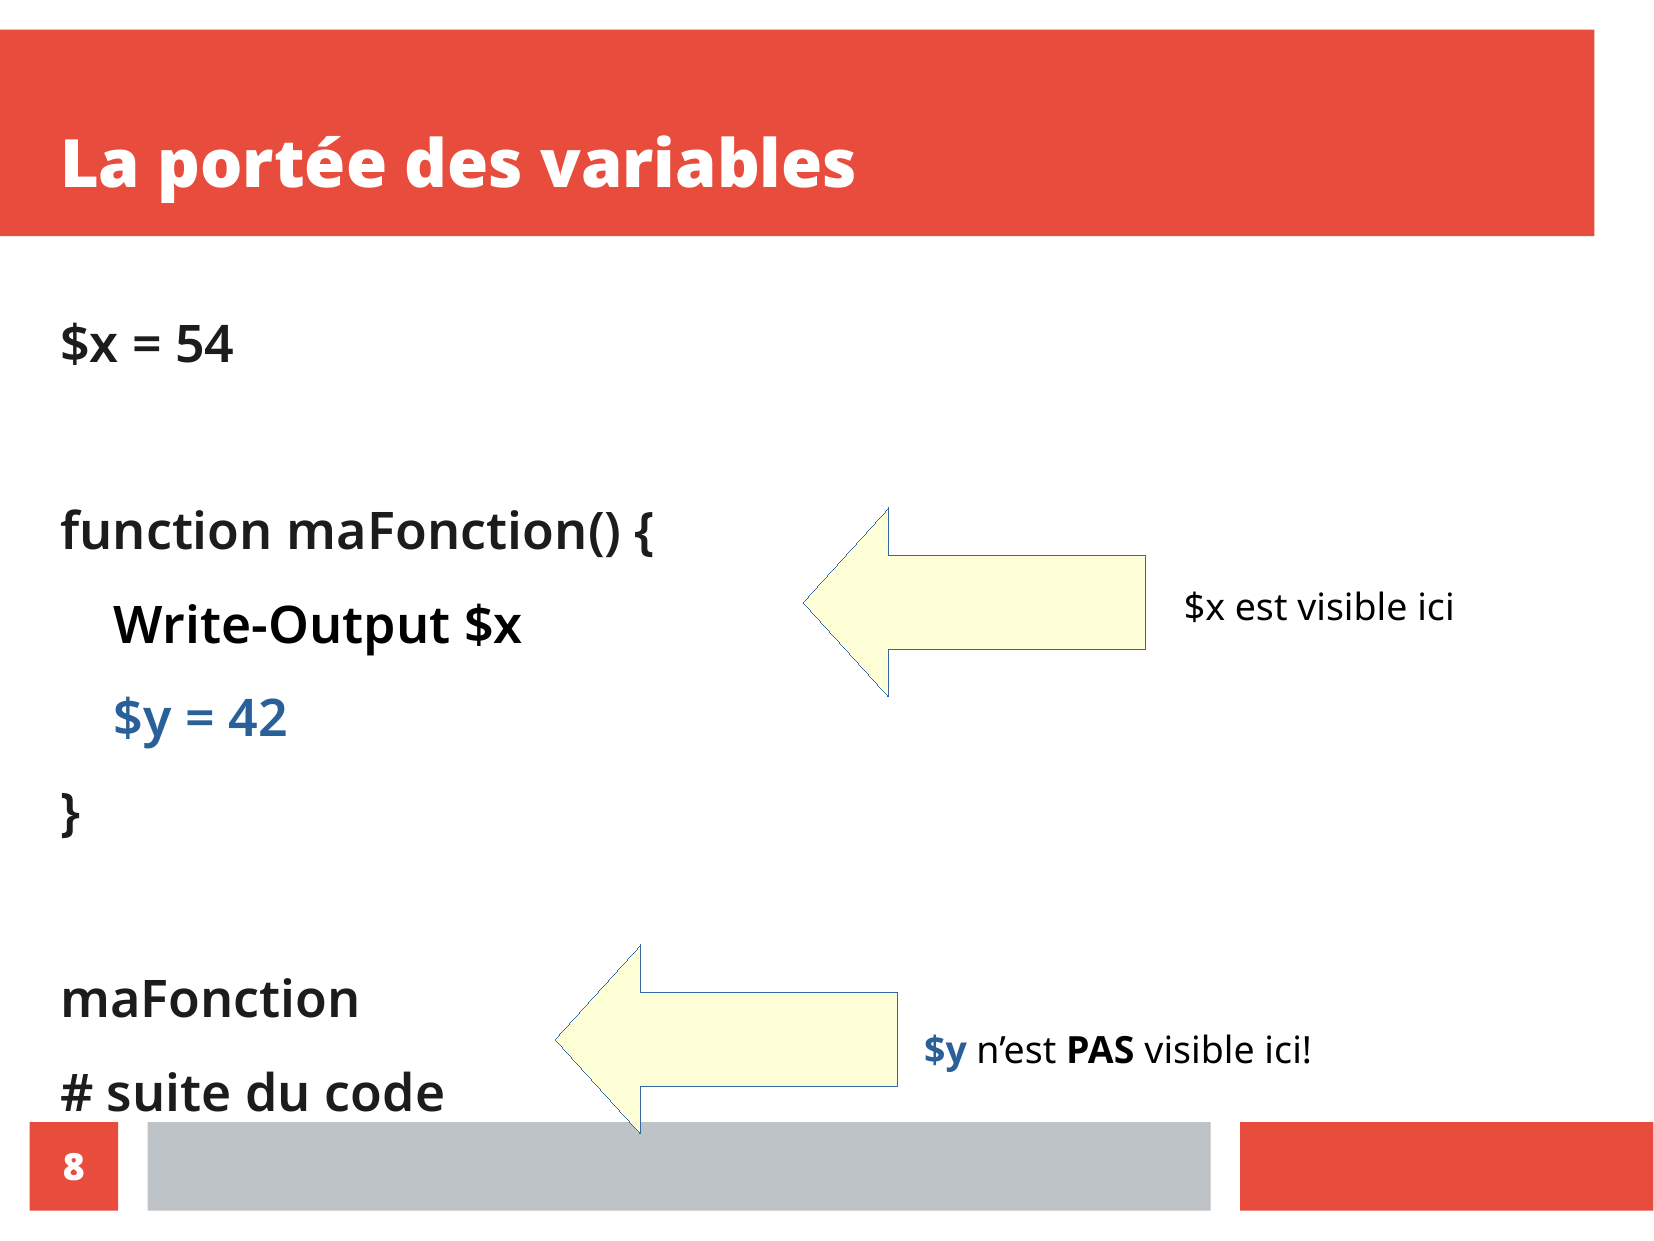

# La portée des variables
$x = 54
function maFonction() {
 Write-Output $x
 $y = 42
}
maFonction
# suite du code
$x est visible ici
$y n’est PAS visible ici!
8